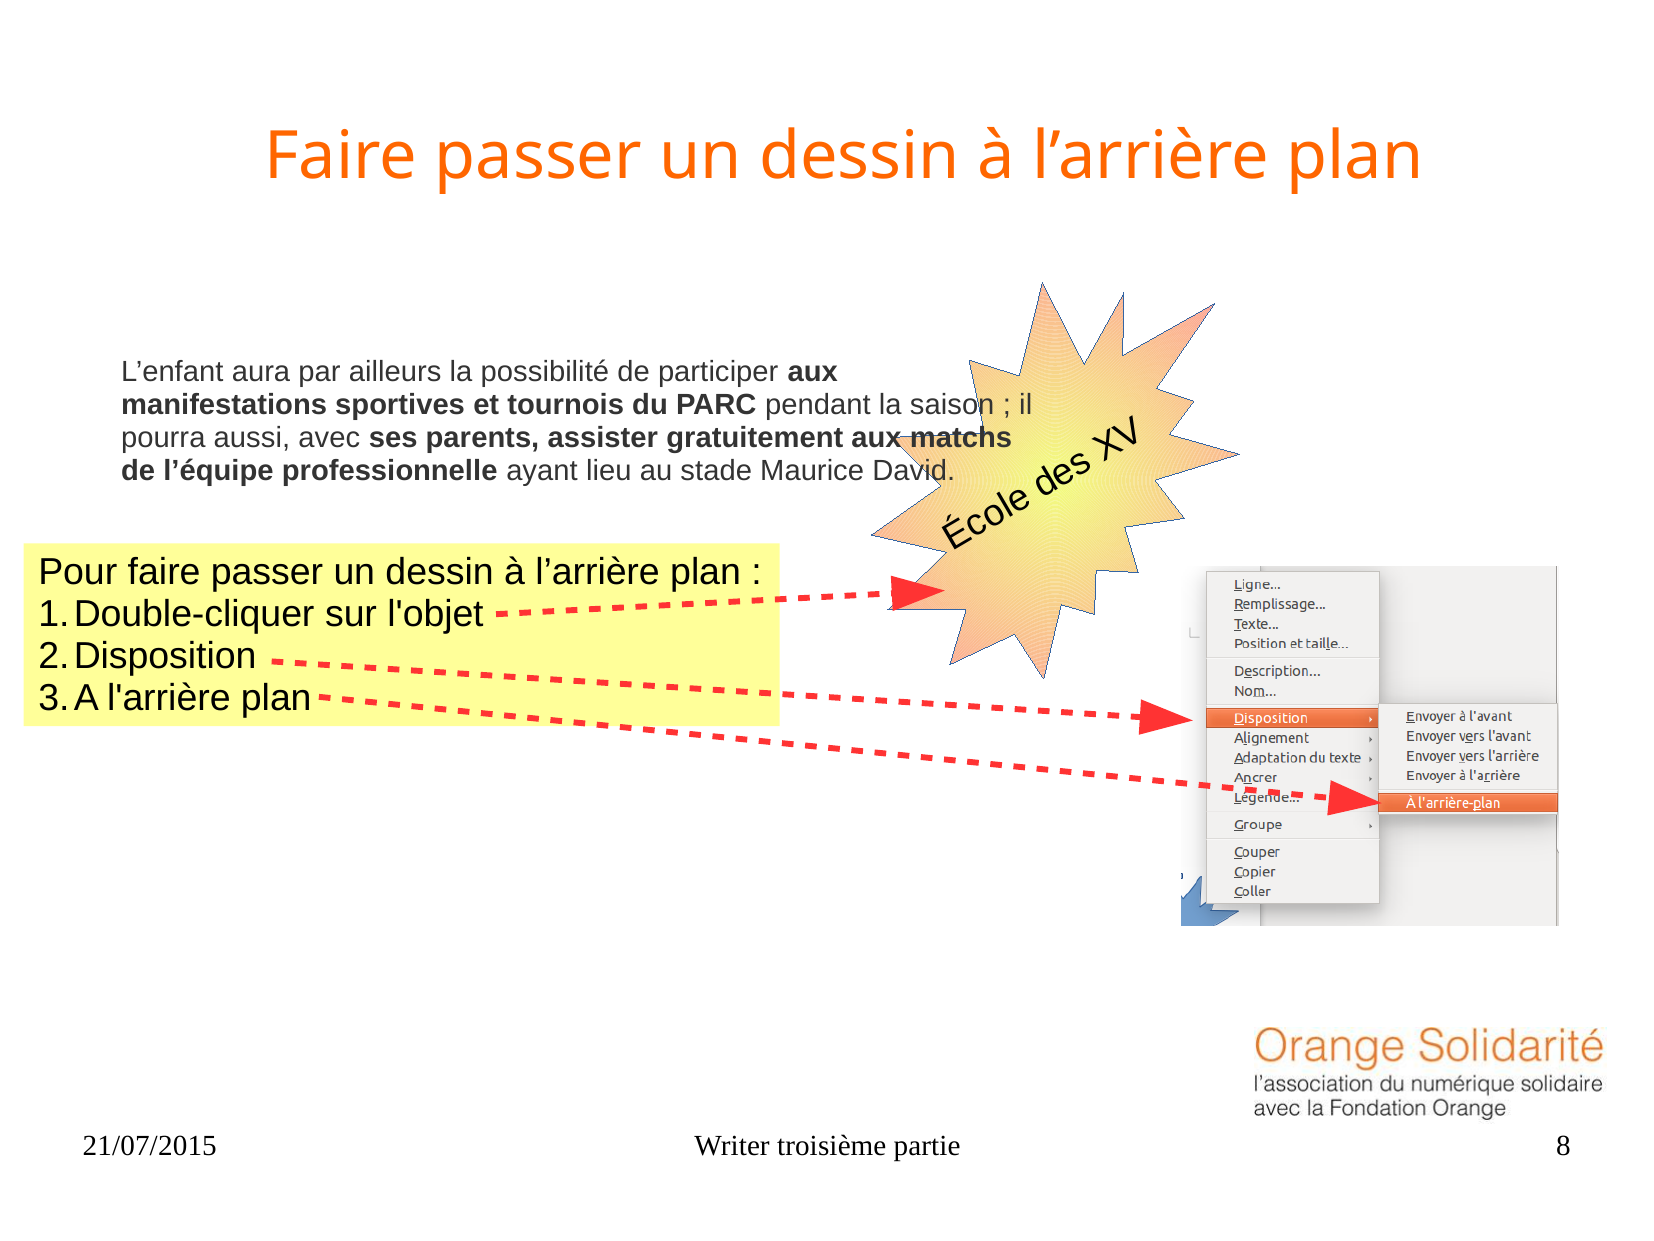

# Faire passer un dessin à l’arrière plan
École des XV
L’enfant aura par ailleurs la possibilité de participer aux manifestations sportives et tournois du PARC pendant la saison ; il pourra aussi, avec ses parents, assister gratuitement aux matchs de l’équipe professionnelle ayant lieu au stade Maurice David.
Pour faire passer un dessin à l’arrière plan :
Double-cliquer sur l'objet
Disposition
A l'arrière plan
21/07/2015
Writer troisième partie
8